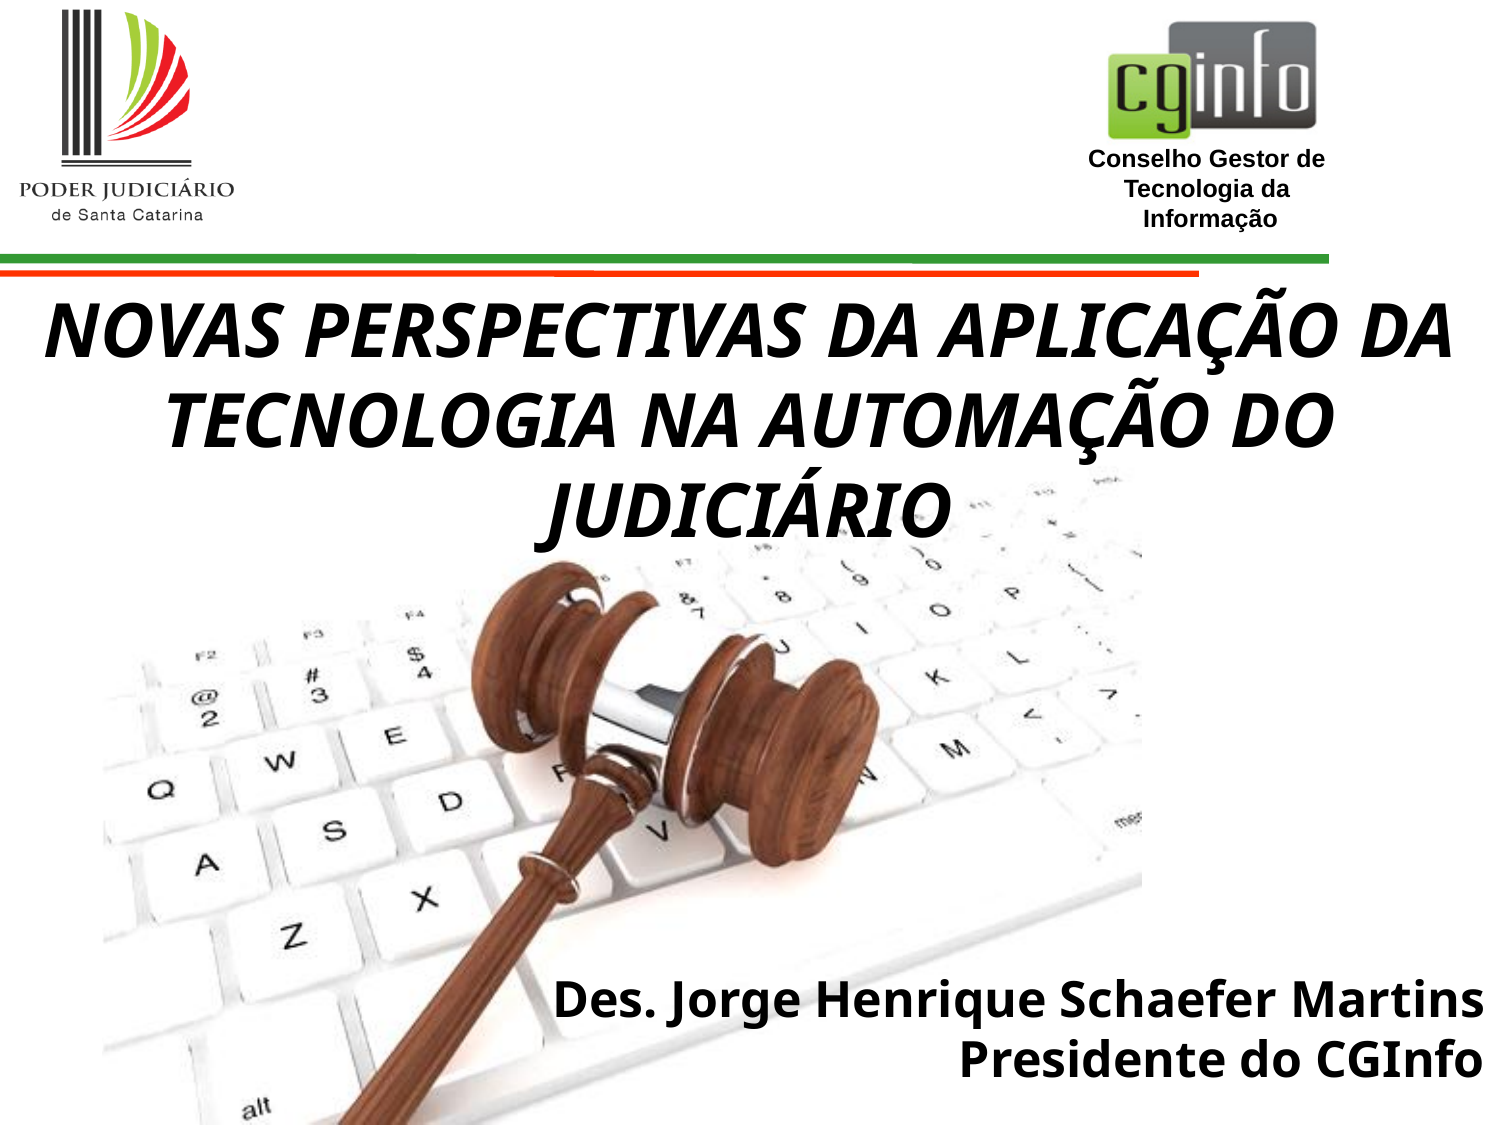

Conselho Gestor de
Tecnologia da
Informação
NOVAS PERSPECTIVAS DA APLICAÇÃO DA TECNOLOGIA NA AUTOMAÇÃO DO JUDICIÁRIO
Des. Jorge Henrique Schaefer Martins
Presidente do CGInfo